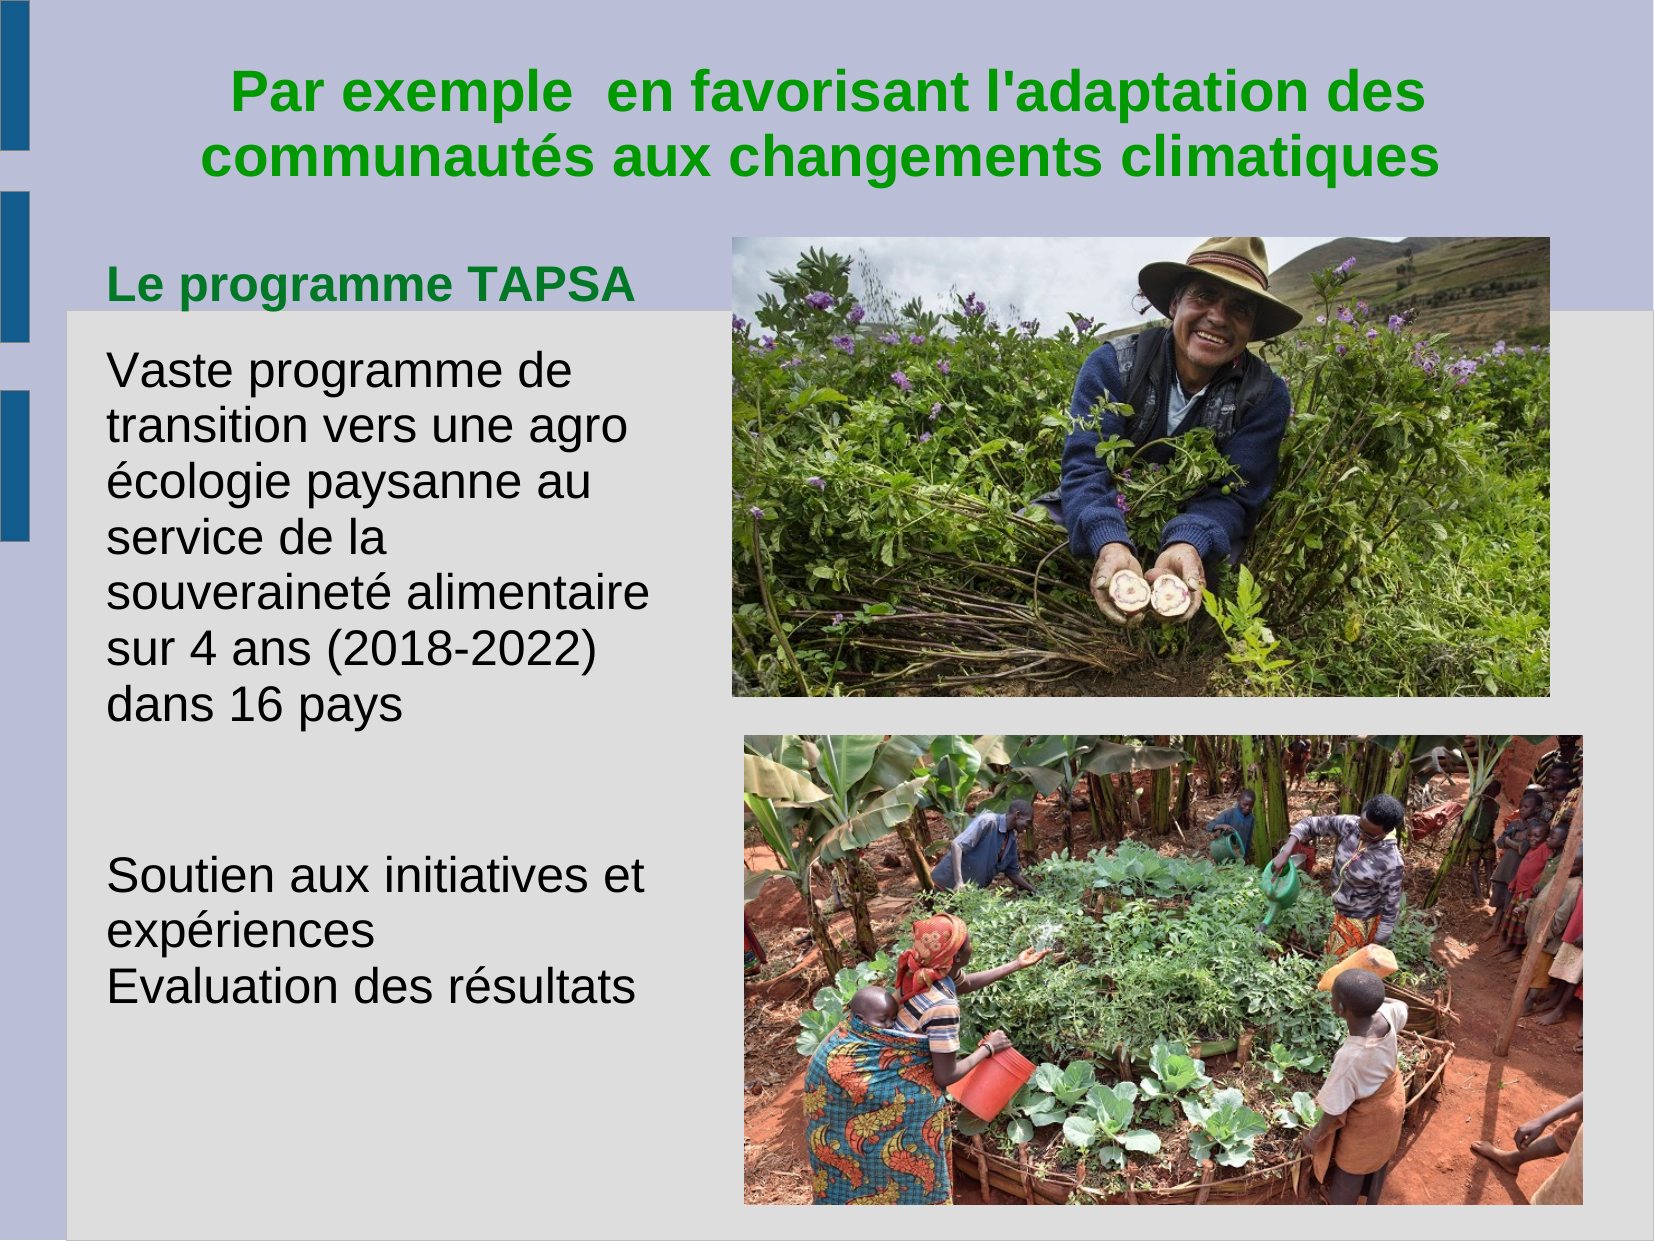

# Par exemple en favorisant l'adaptation des communautés aux changements climatiques
Le programme TAPSA
Vaste programme de transition vers une agro écologie paysanne au service de la souveraineté alimentaire sur 4 ans (2018-2022) dans 16 pays
Soutien aux initiatives et expériences Evaluation des résultats